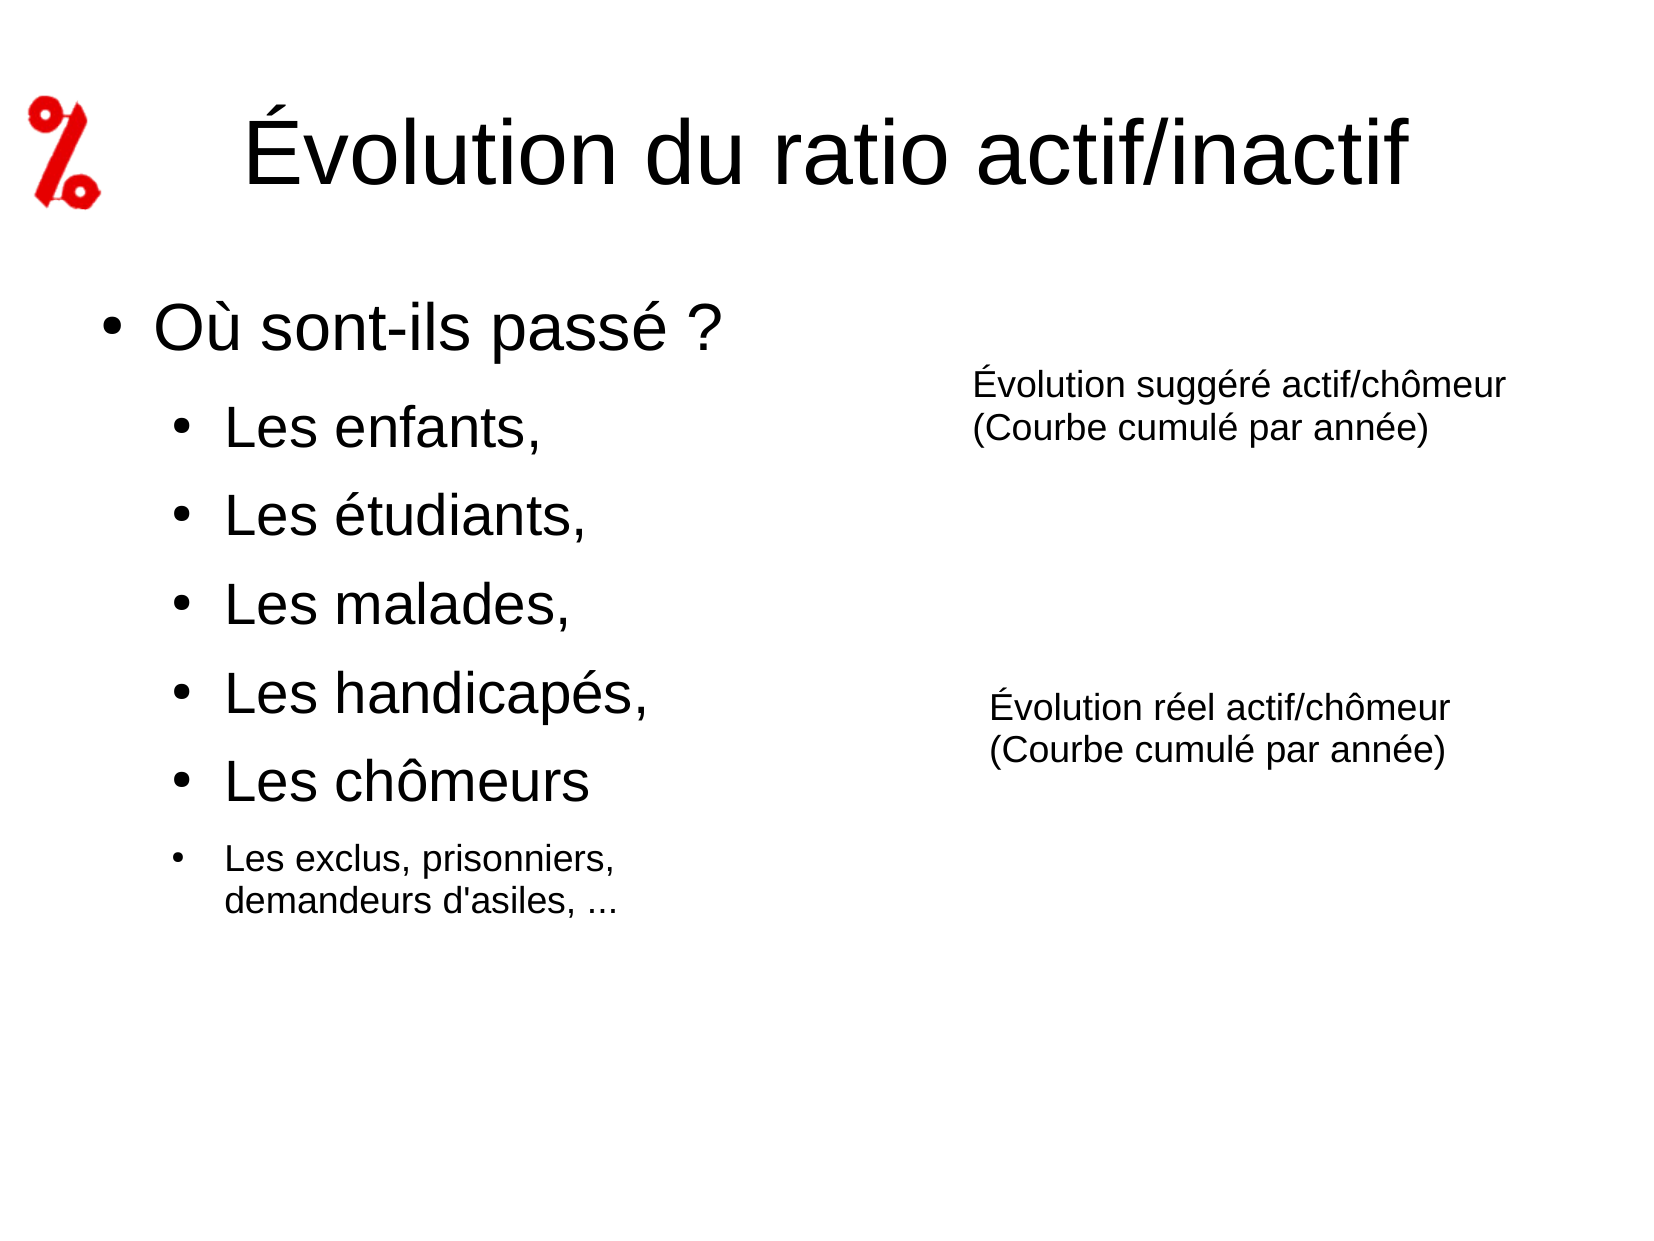

# Évolution du ratio actif/inactif
Où sont-ils passé ?
Les enfants,
Les étudiants,
Les malades,
Les handicapés,
Les chômeurs
Les exclus, prisonniers, demandeurs d'asiles, ...
Évolution suggéré actif/chômeur
(Courbe cumulé par année)
Évolution réel actif/chômeur
(Courbe cumulé par année)